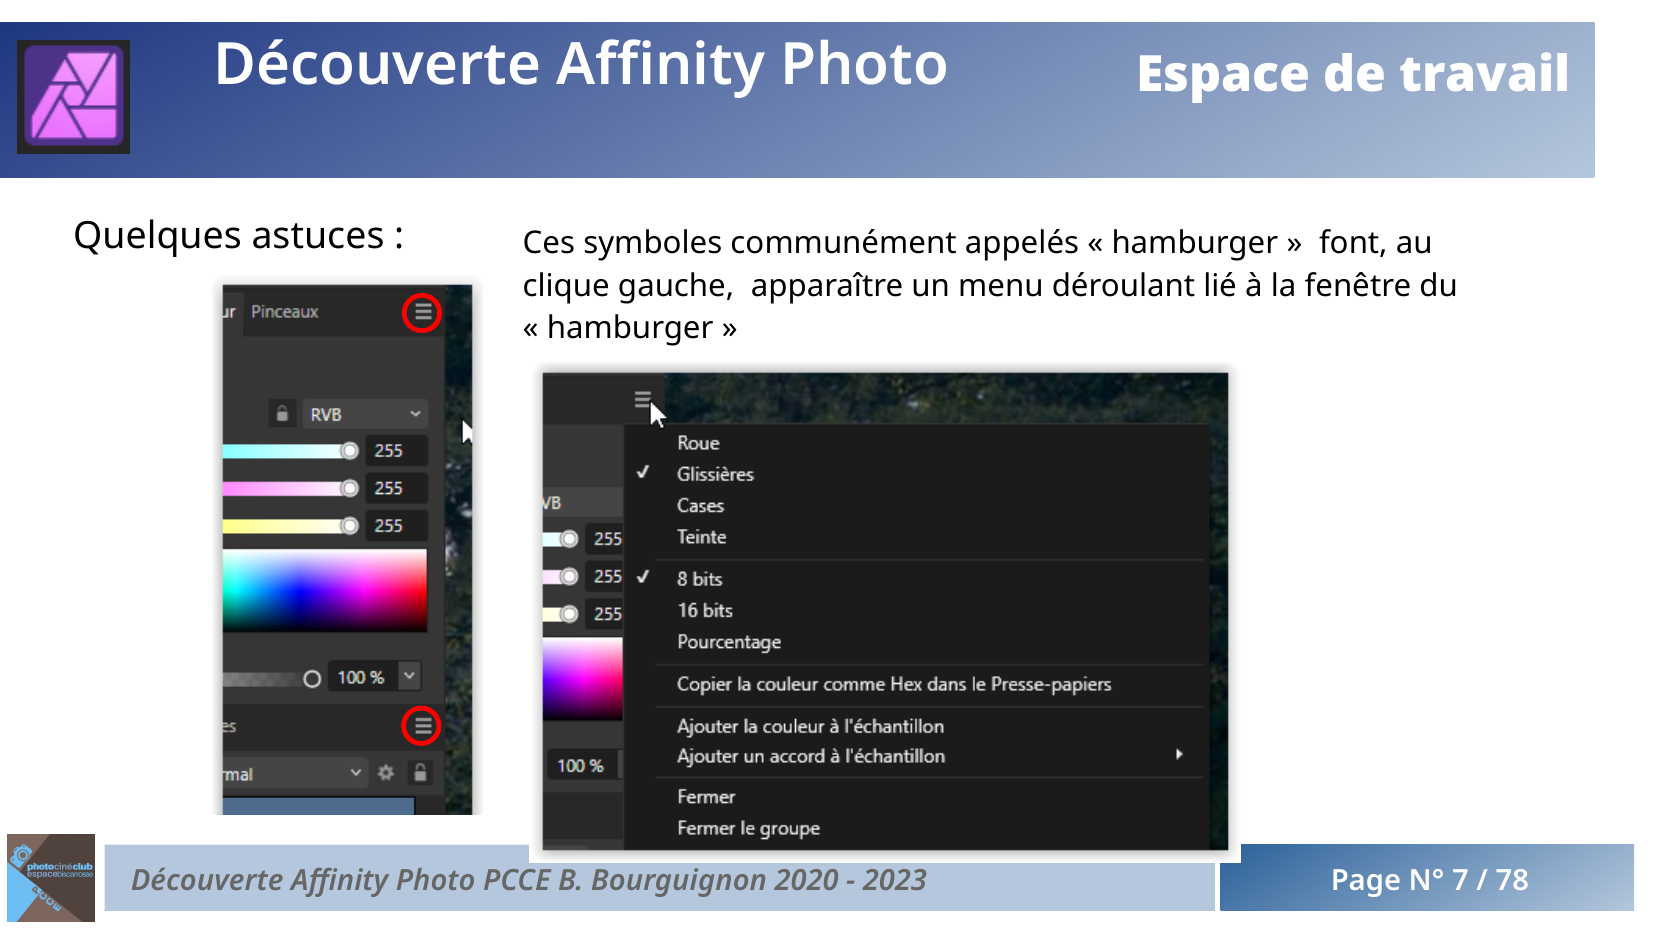

# Espace de travail
Quelques astuces :
Ces symboles communément appelés « hamburger » font, au clique gauche, apparaître un menu déroulant lié à la fenêtre du « hamburger »